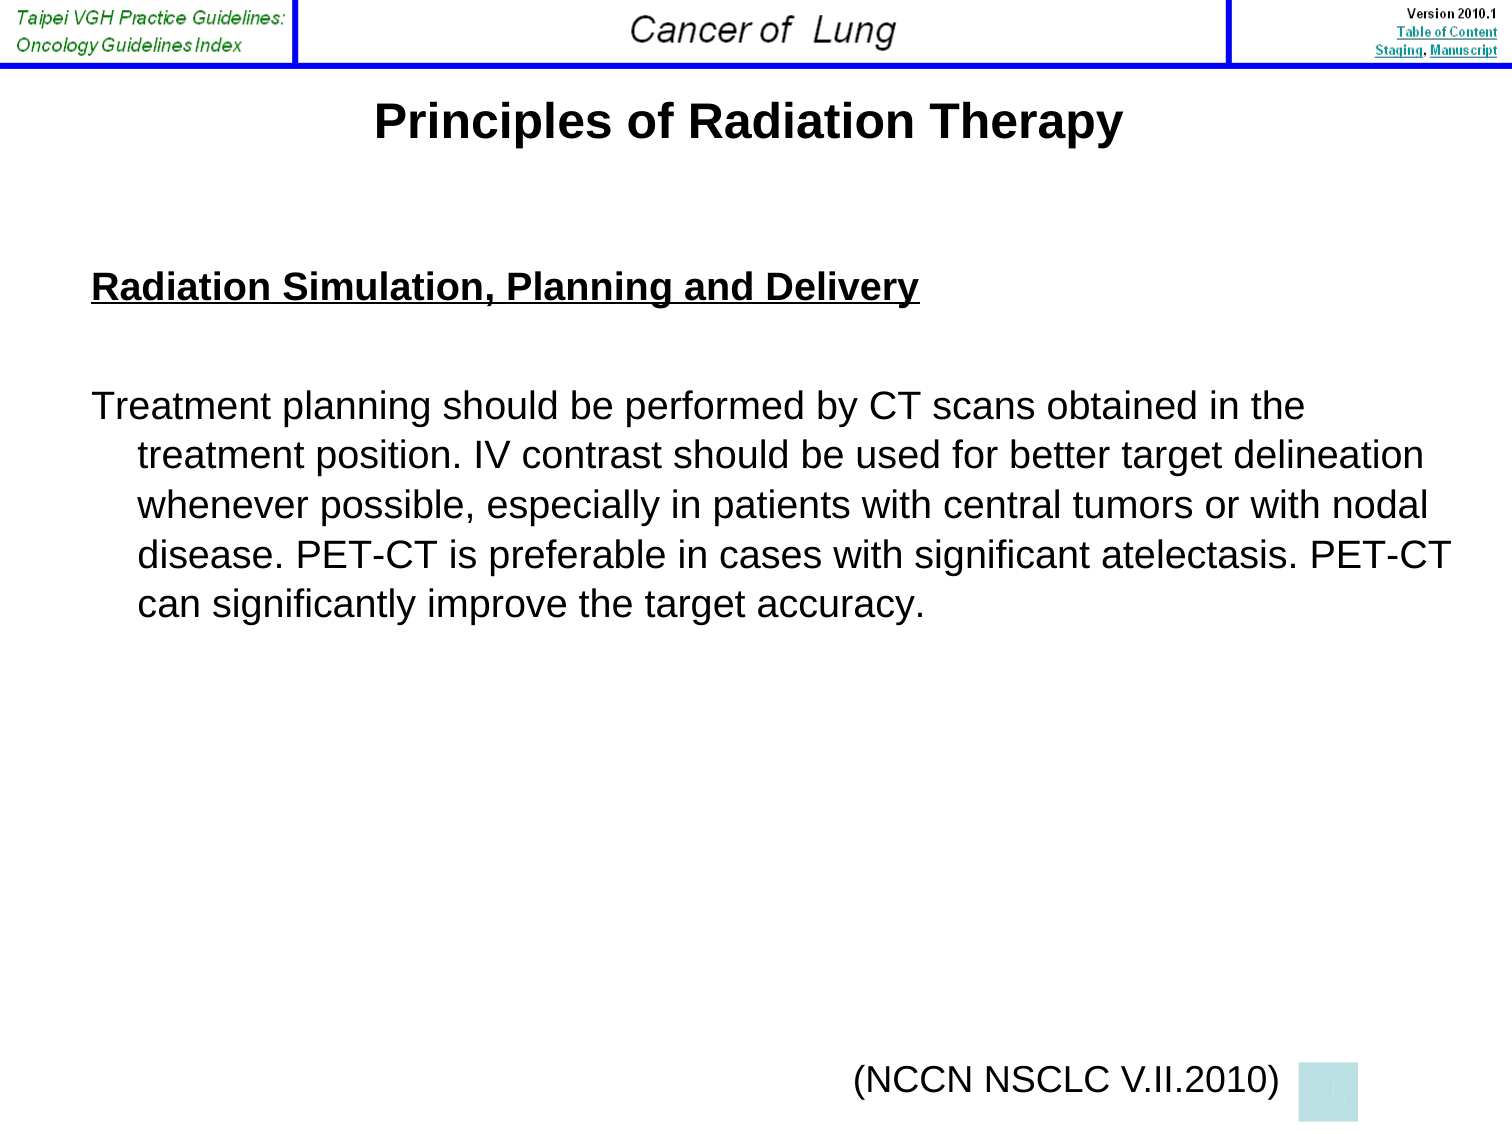

# Principles of Radiation Therapy
Radiation Simulation, Planning and Delivery
Treatment planning should be performed by CT scans obtained in the treatment position. IV contrast should be used for better target delineation whenever possible, especially in patients with central tumors or with nodal disease. PET-CT is preferable in cases with significant atelectasis. PET-CT can significantly improve the target accuracy.
(NCCN NSCLC V.II.2010)